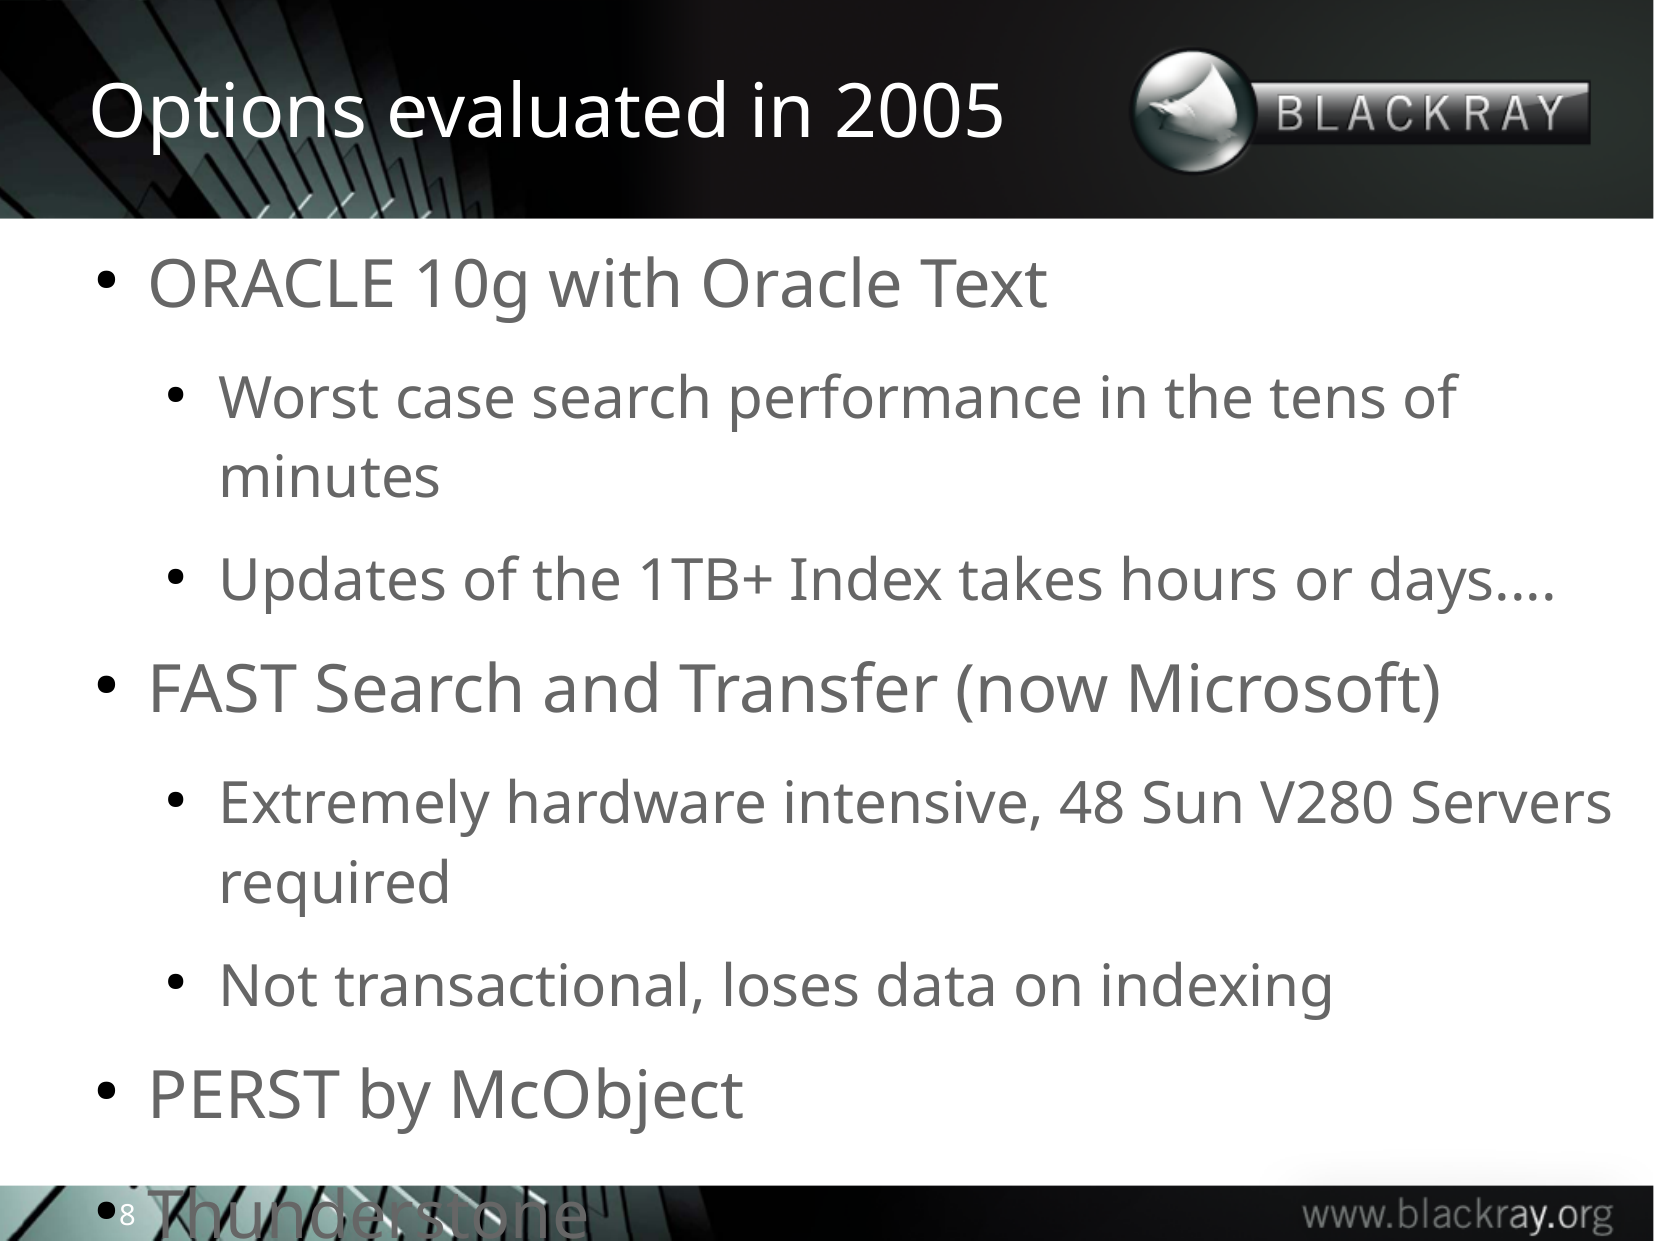

# Options evaluated in 2005
ORACLE 10g with Oracle Text
Worst case search performance in the tens of minutes
Updates of the 1TB+ Index takes hours or days....
FAST Search and Transfer (now Microsoft)
Extremely hardware intensive, 48 Sun V280 Servers required
Not transactional, loses data on indexing
PERST by McObject
Thunderstone
Well, lets say Deutsche Telekom could not afford it.....